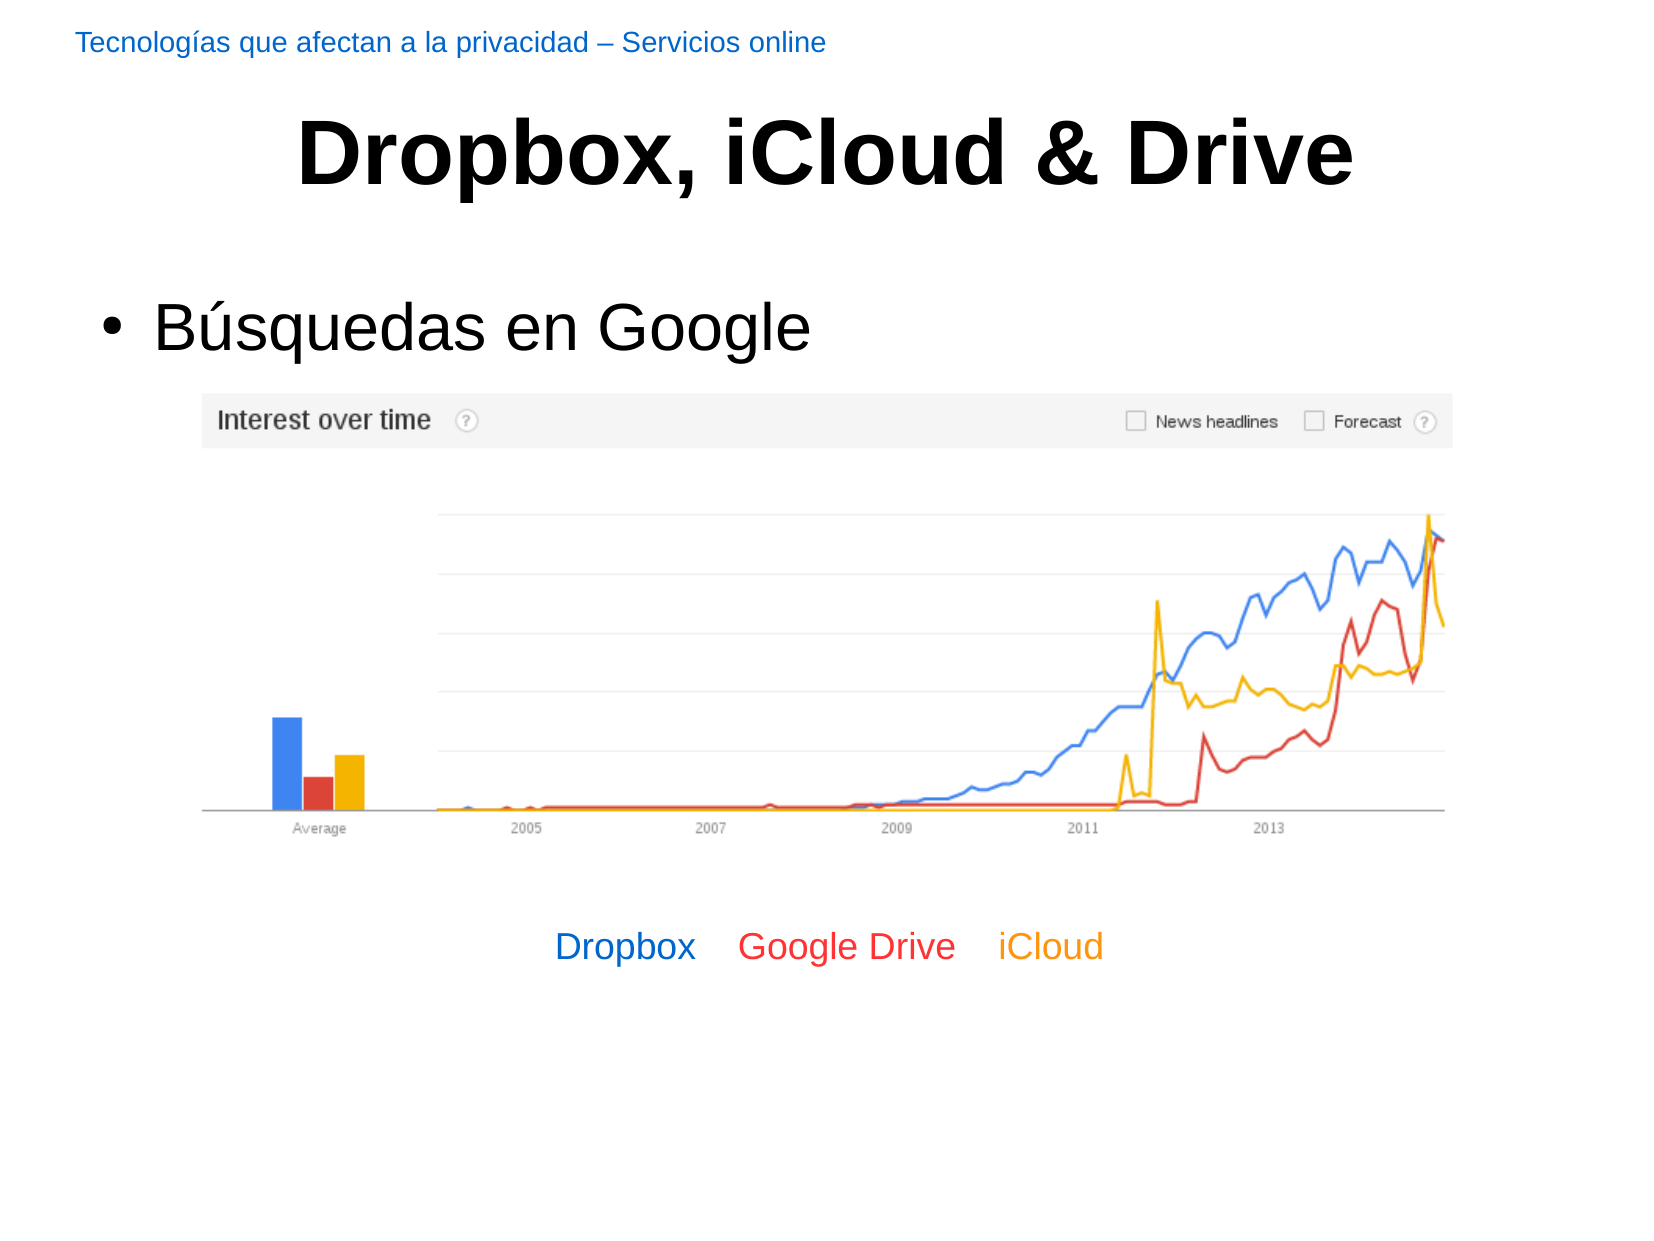

Tecnologías que afectan a la privacidad – Servicios online
# Dropbox, iCloud & Drive
Búsquedas en Google
Dropbox Google Drive iCloud